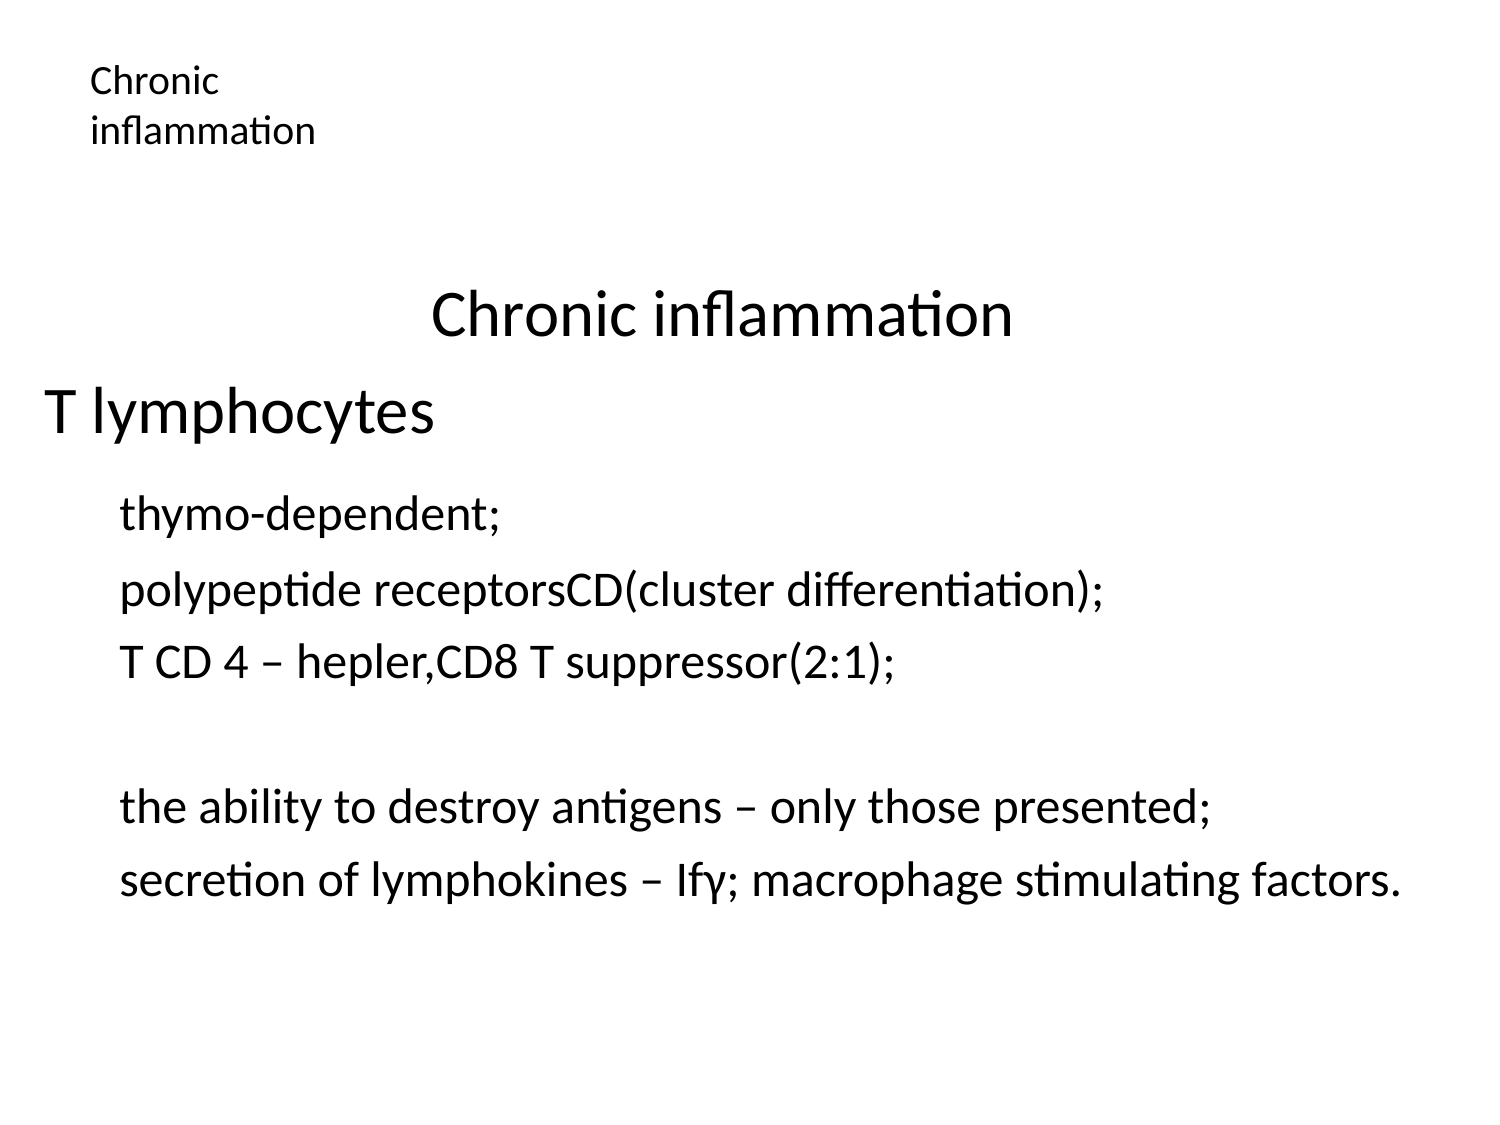

# Chronic inflammation
Chronic inflammation
T lymphocytes
	thymo-dependent;
	polypeptide receptorsCD(cluster differentiation);
	T CD 4 – hepler,CD8 T suppressor(2:1);
	the ability to destroy antigens – only those presented;
	secretion of lymphokines – Ifγ; macrophage stimulating factors.